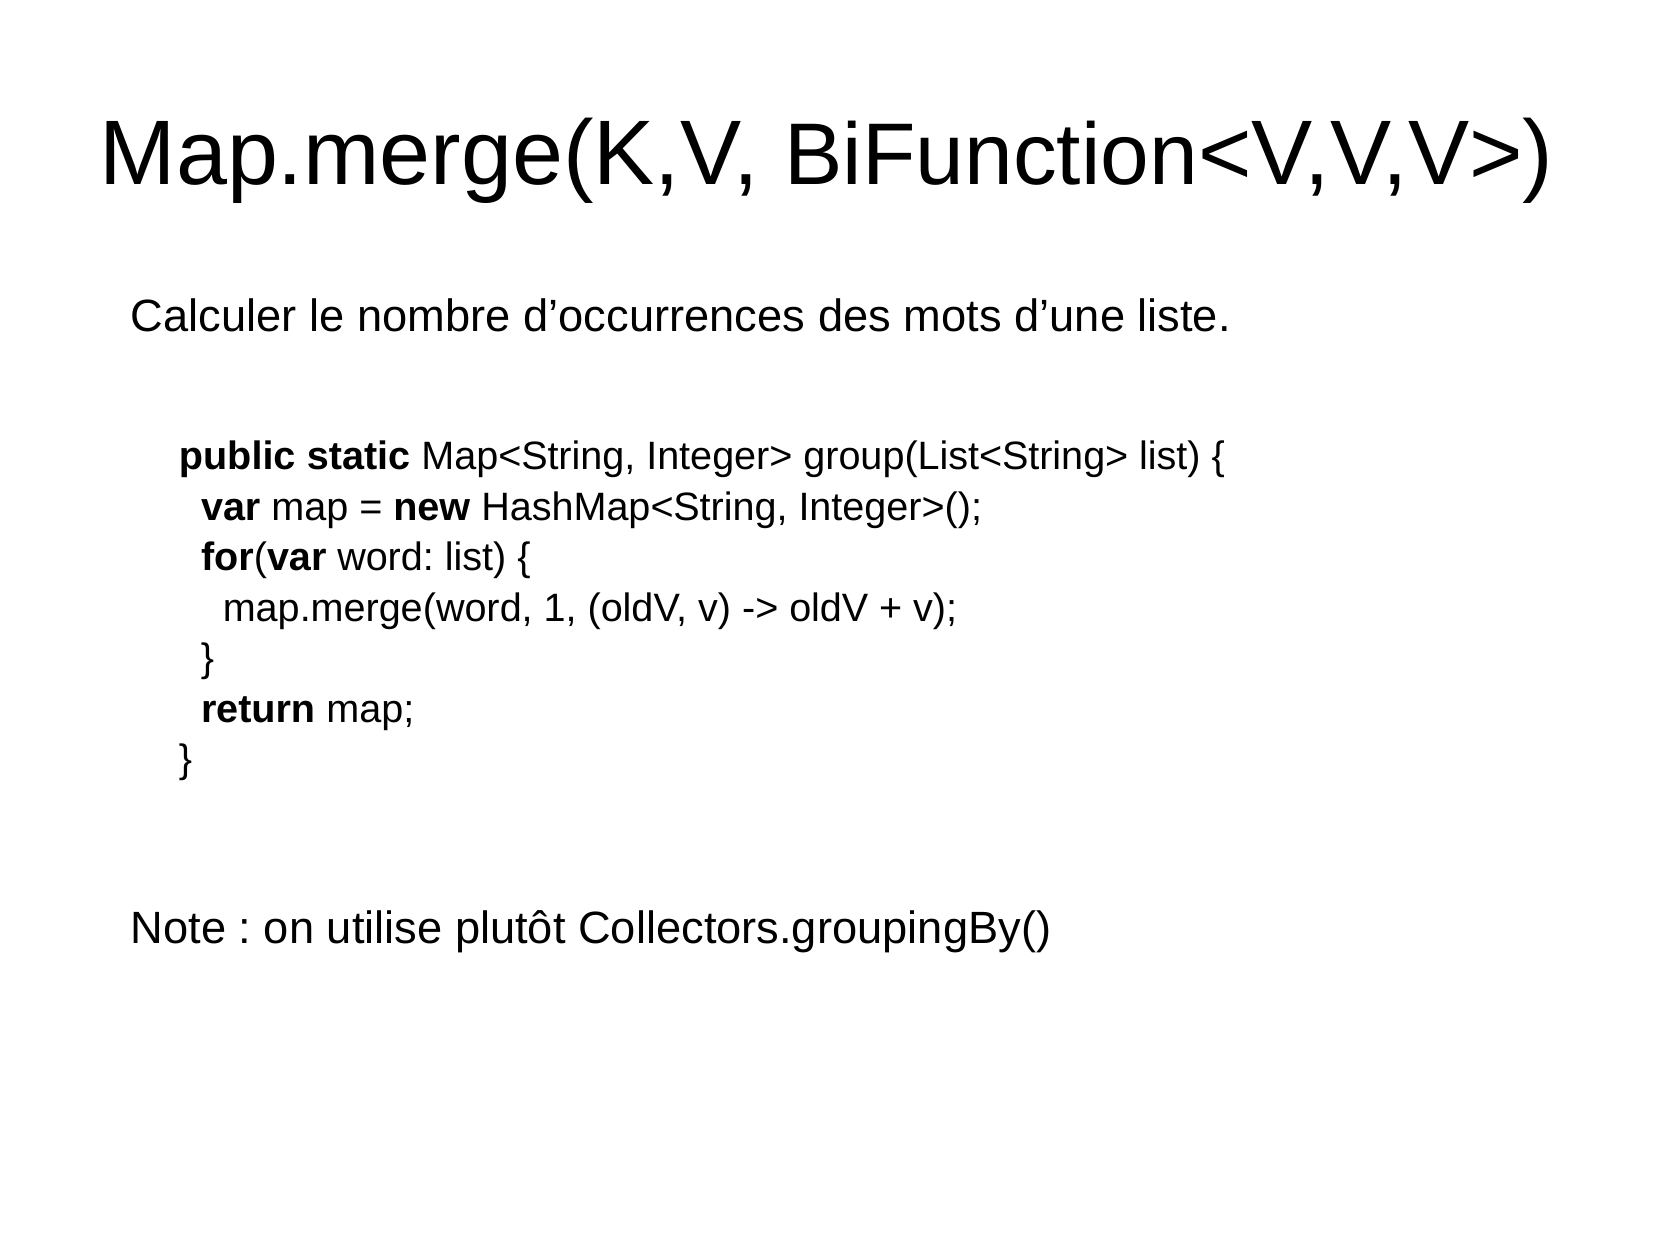

# Map.merge(K,V, BiFunction<V,V,V>)
Calculer le nombre d’occurrences des mots d’une liste.
public static Map<String, Integer> group(List<String> list) {
 var map = new HashMap<String, Integer>();
 for(var word: list) {
 map.merge(word, 1, (oldV, v) -> oldV + v);
 }
 return map;
}
Note : on utilise plutôt Collectors.groupingBy()